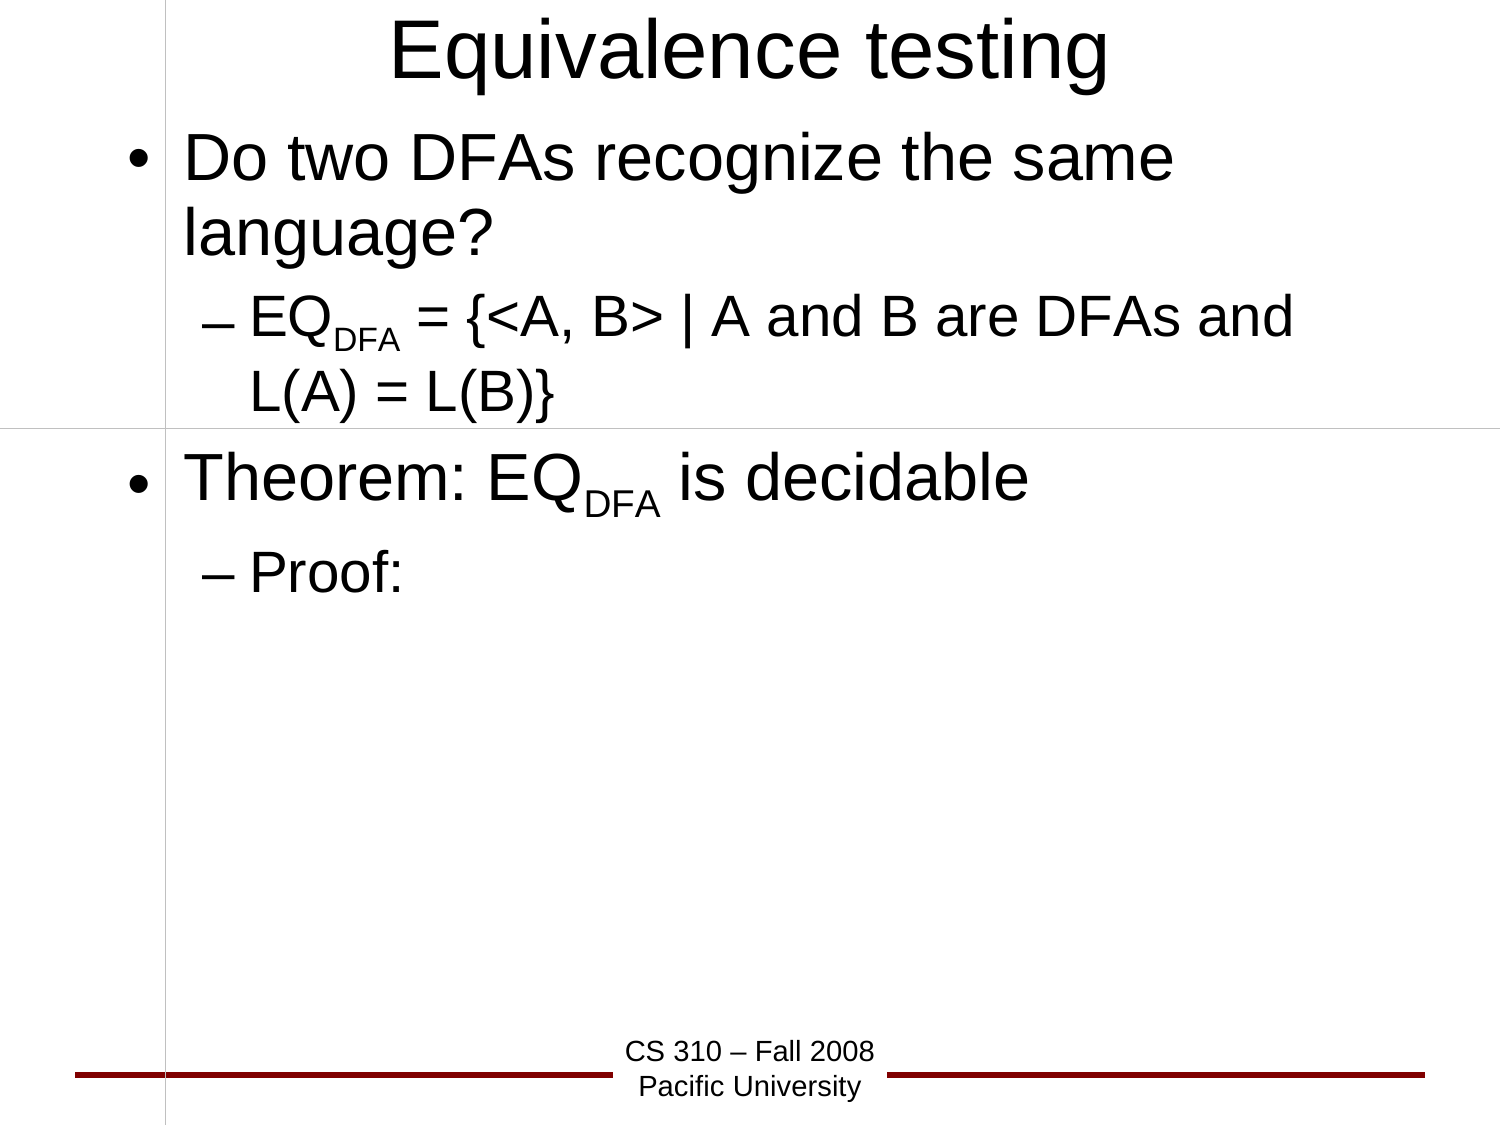

# Equivalence testing
Do two DFAs recognize the same language?
EQDFA = {<A, B> | A and B are DFAs and L(A) = L(B)}
Theorem: EQDFA is decidable
Proof: